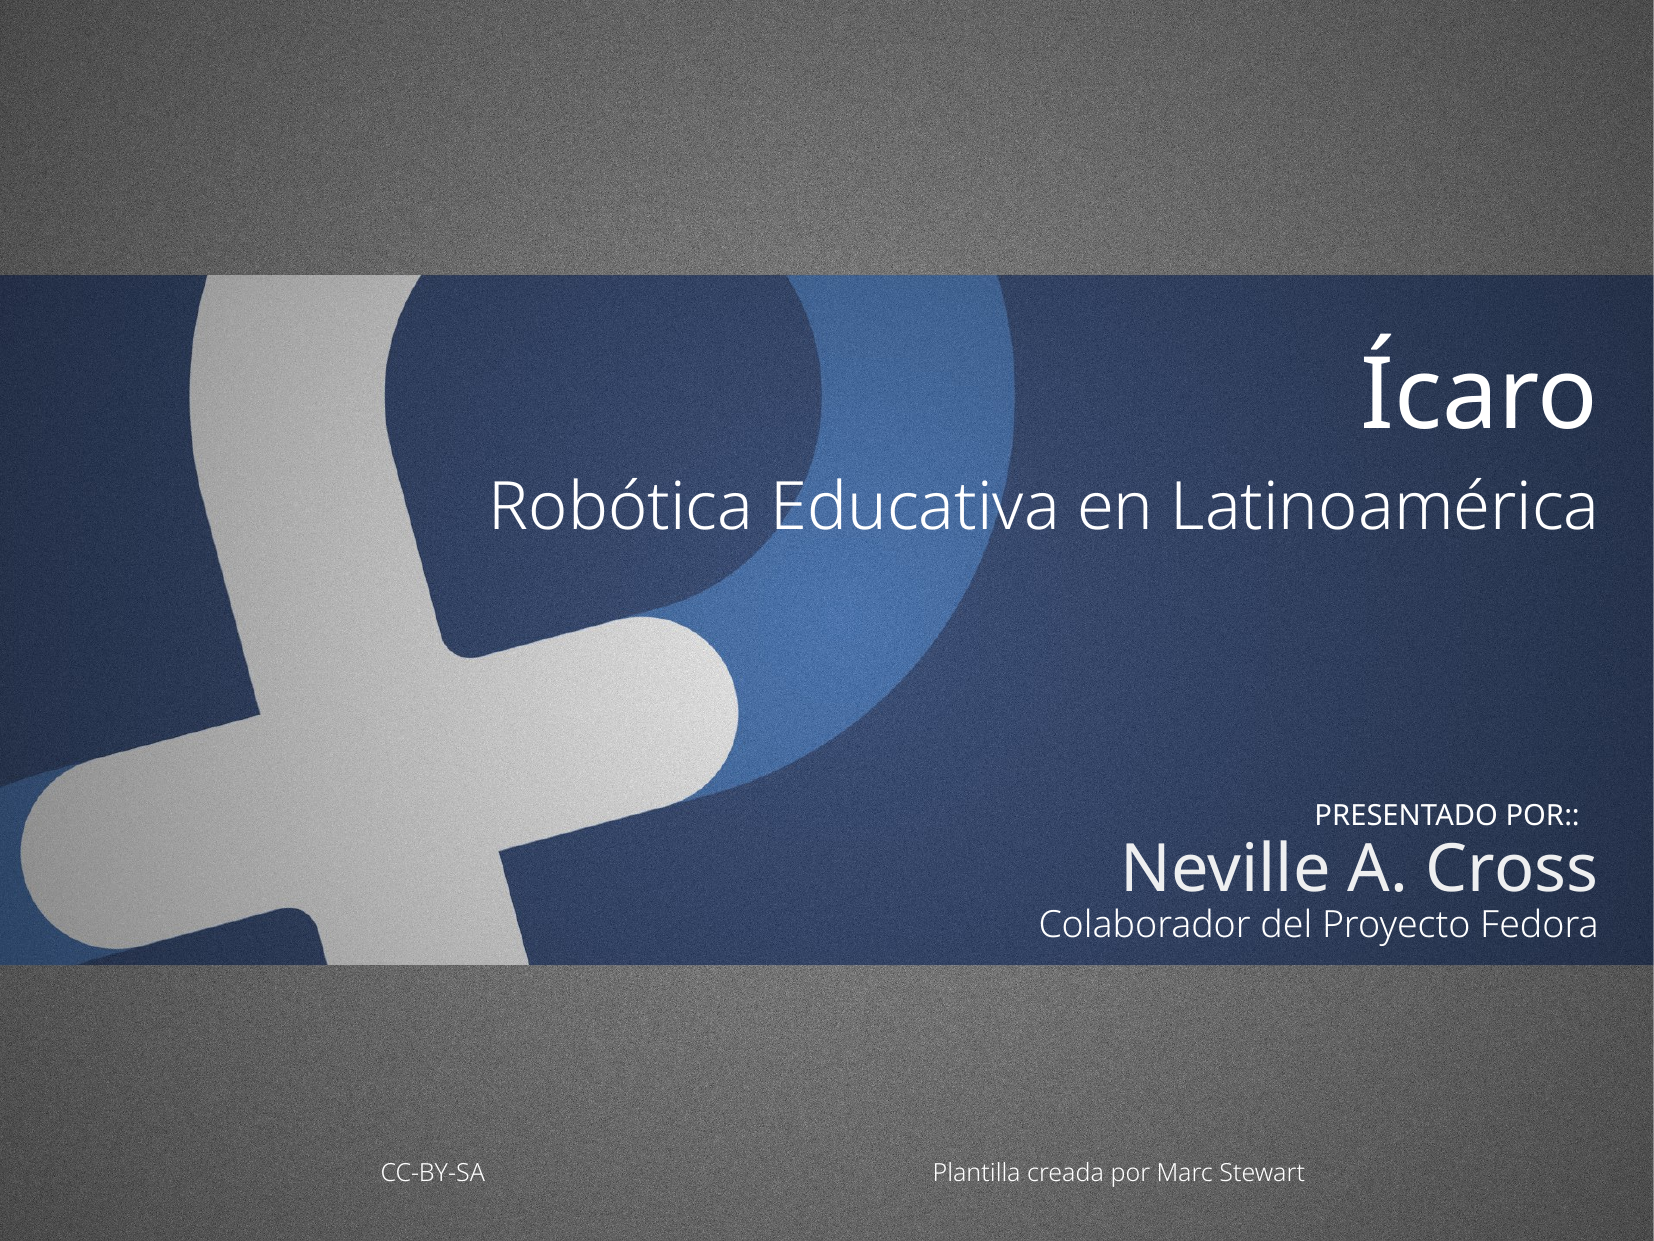

# Ícaro
Robótica Educativa en Latinoamérica
PRESENTADO POR::
Neville A. Cross
Colaborador del Proyecto Fedora
CC-BY-SA Plantilla creada por Marc Stewart